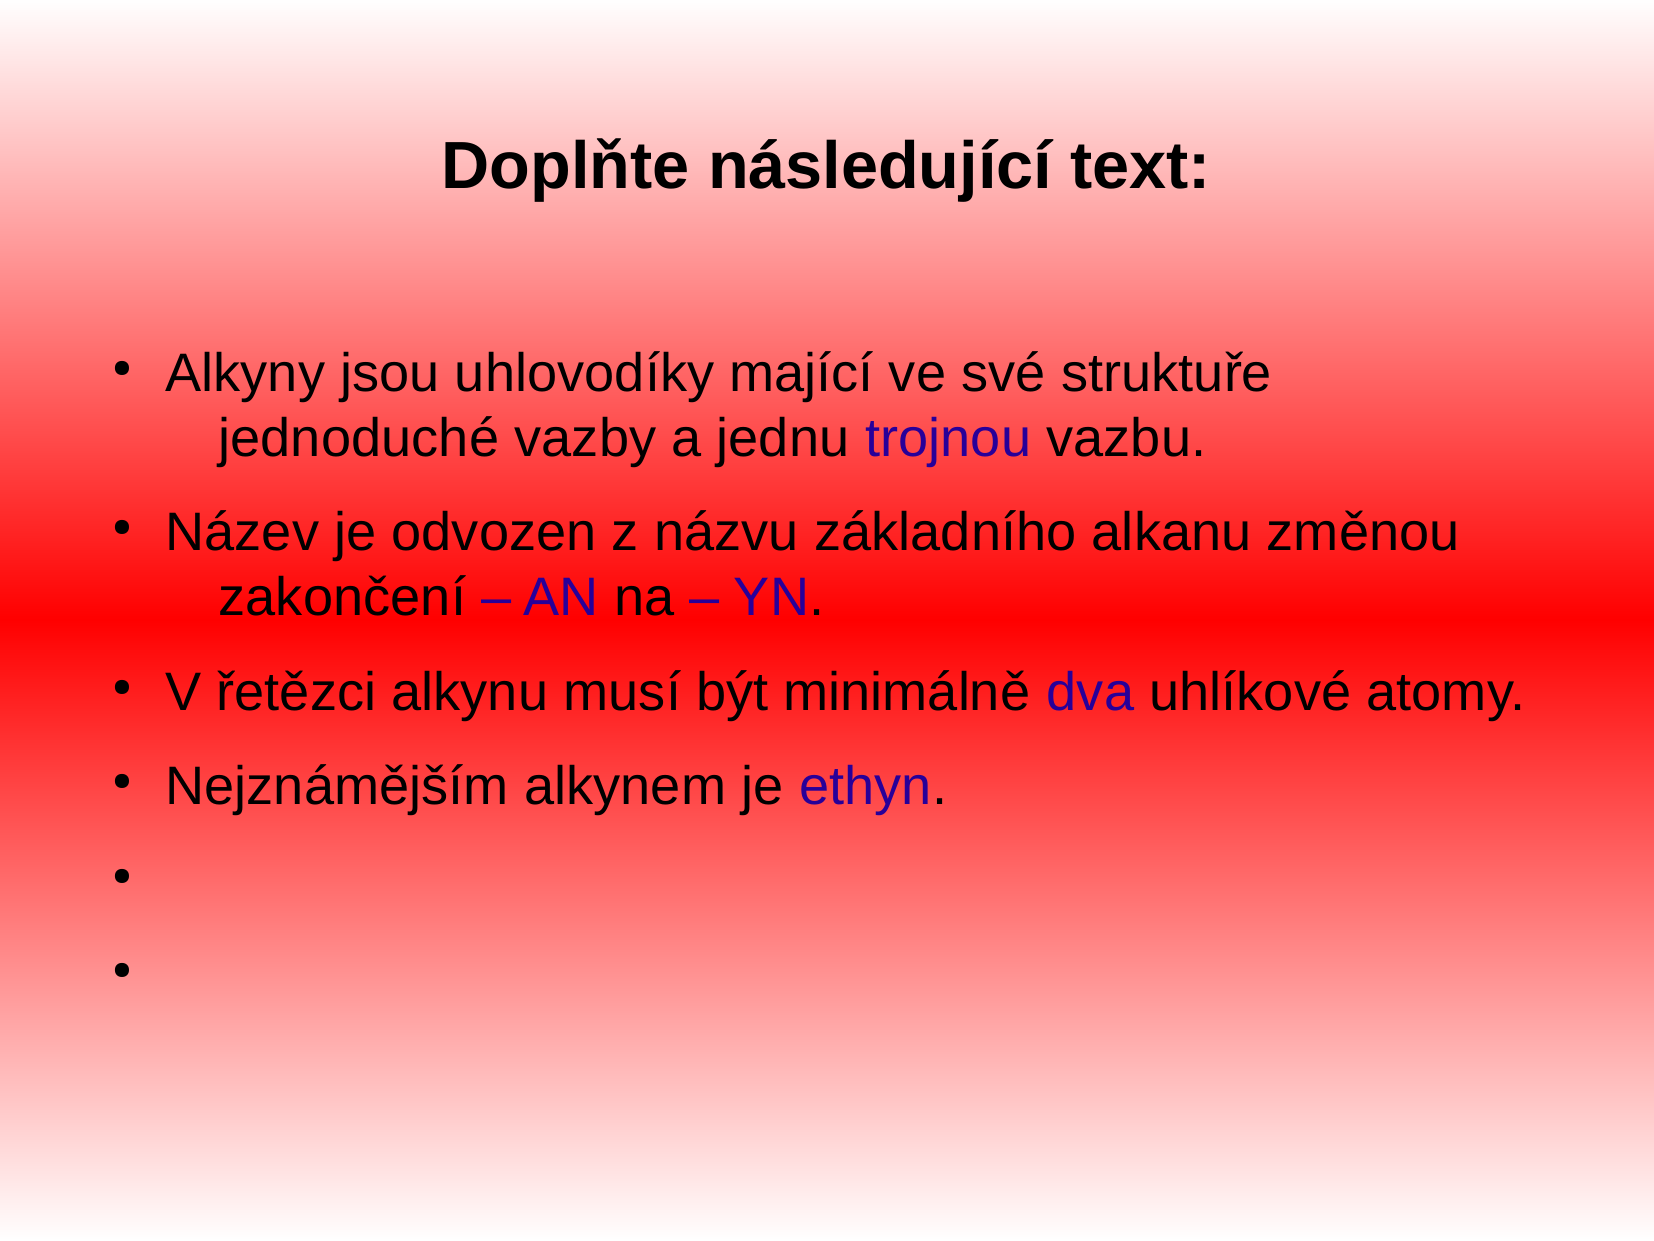

# Doplňte následující text:
Alkyny jsou uhlovodíky mající ve své struktuře jednoduché vazby a jednu trojnou vazbu.
Název je odvozen z názvu základního alkanu změnou zakončení – AN na – YN.
V řetězci alkynu musí být minimálně dva uhlíkové atomy.
Nejznámějším alkynem je ethyn.